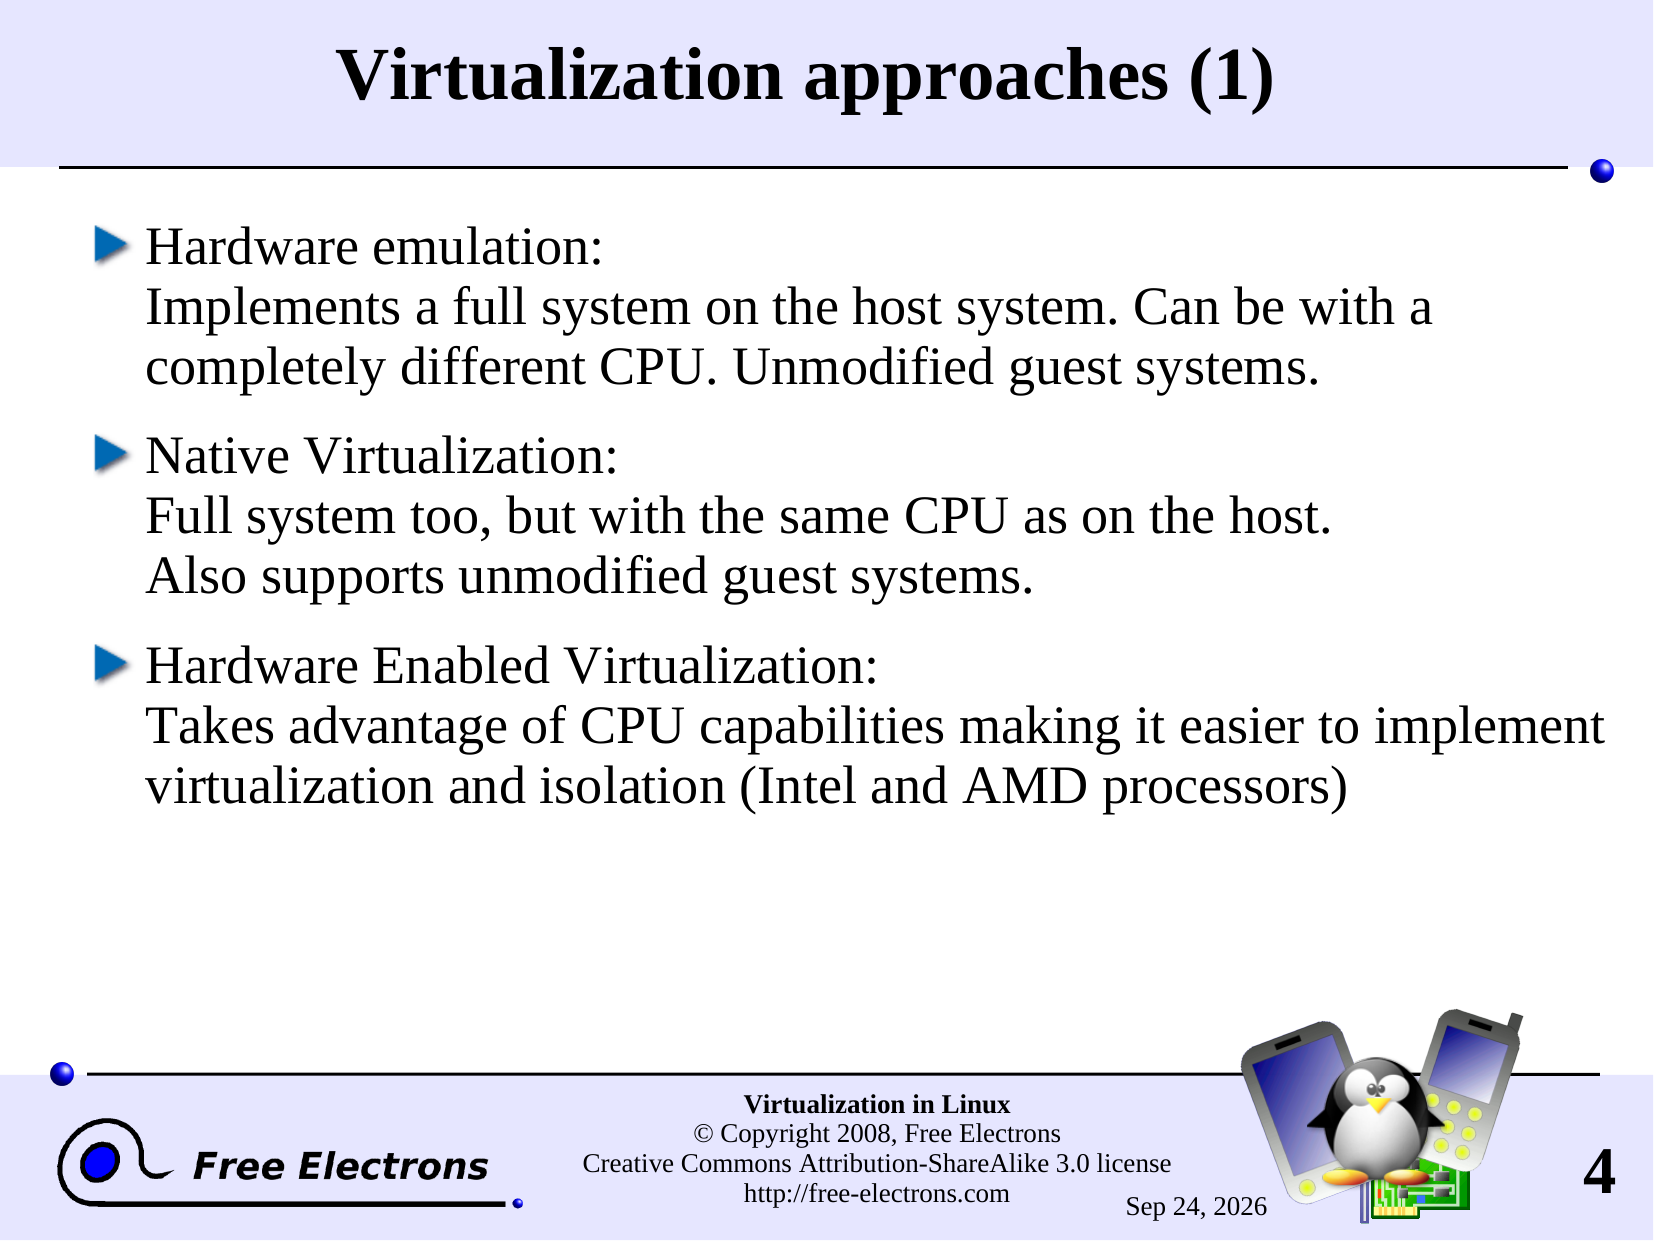

# Virtualization approaches (1)
Hardware emulation:
Implements a full system on the host system. Can be with a completely different CPU. Unmodified guest systems.
Native Virtualization:
Full system too, but with the same CPU as on the host.
Also supports unmodified guest systems.
Hardware Enabled Virtualization:
Takes advantage of CPU capabilities making it easier to implement virtualization and isolation (Intel and AMD processors)